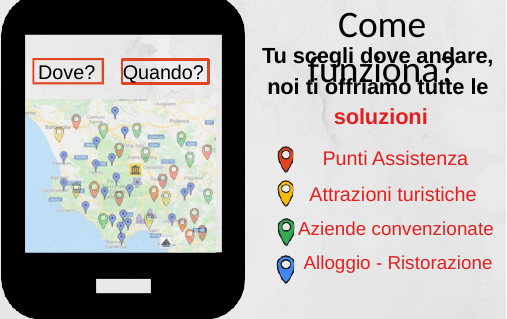

# Come funziona?
Tu scegli dove andare, noi ti offriamo tutte le soluzioni
Punti Assistenza Attrazioni turistiche Aziende convenzionate Alloggio - Ristorazione
Dove?
Quando?